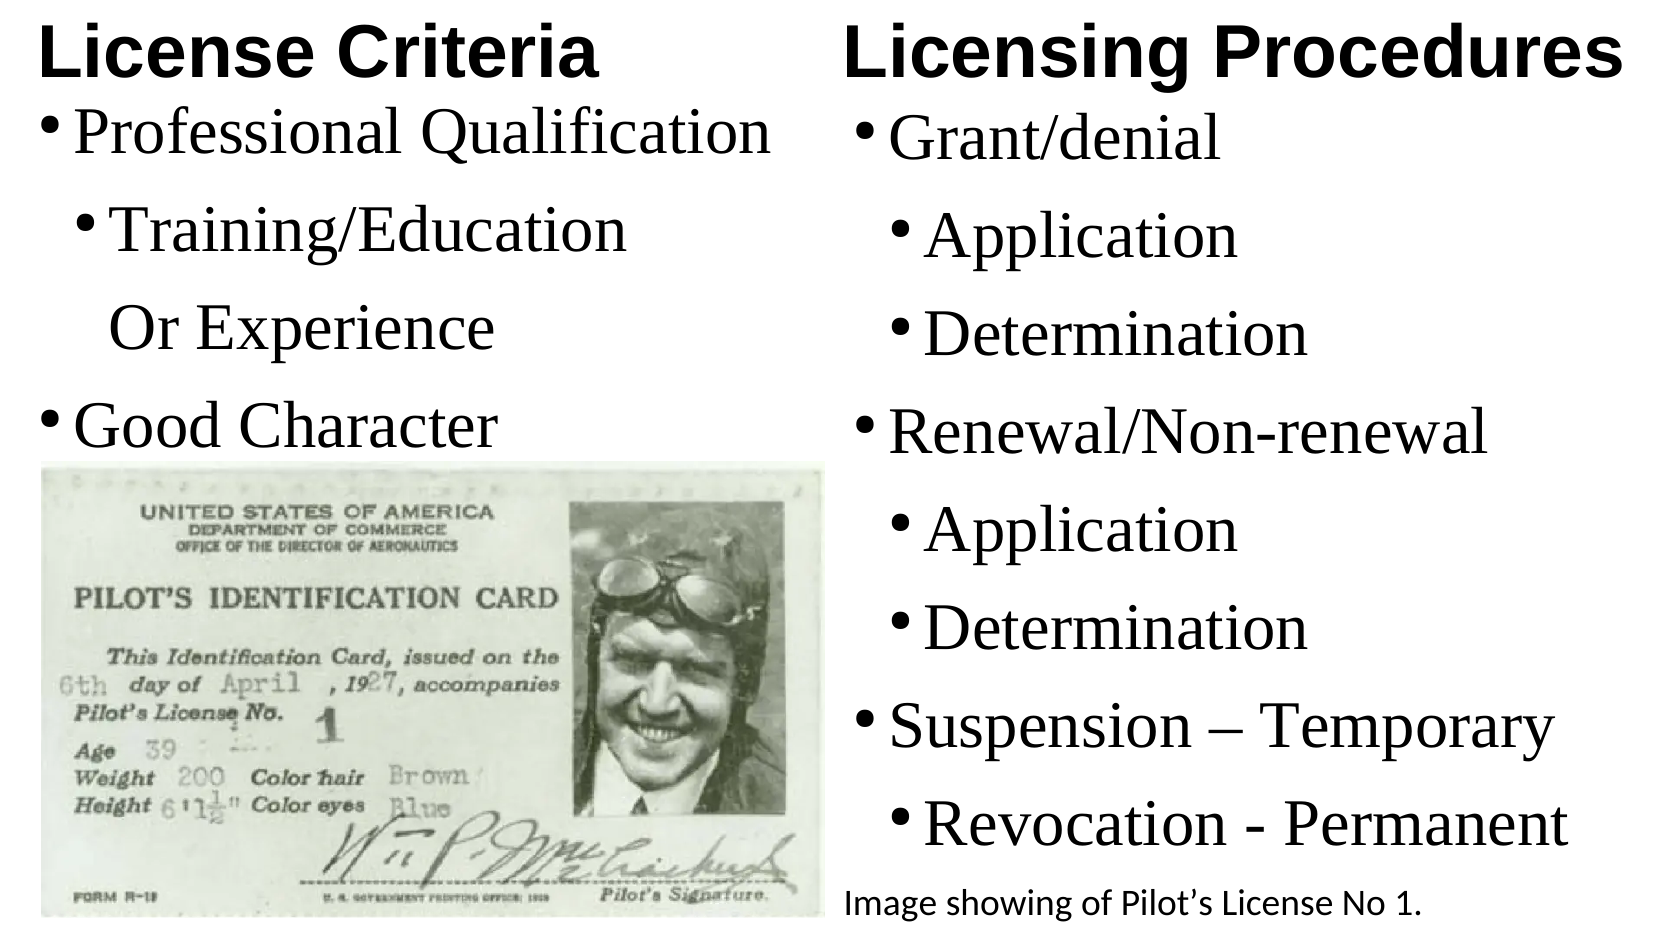

# License Criteria
Licensing Procedures
Professional Qualification
Training/Education
Or Experience
Good Character
Grant/denial
Application
Determination
Renewal/Non-renewal
Application
Determination
Suspension – Temporary
Revocation - Permanent
Image showing of Pilot’s License No 1.